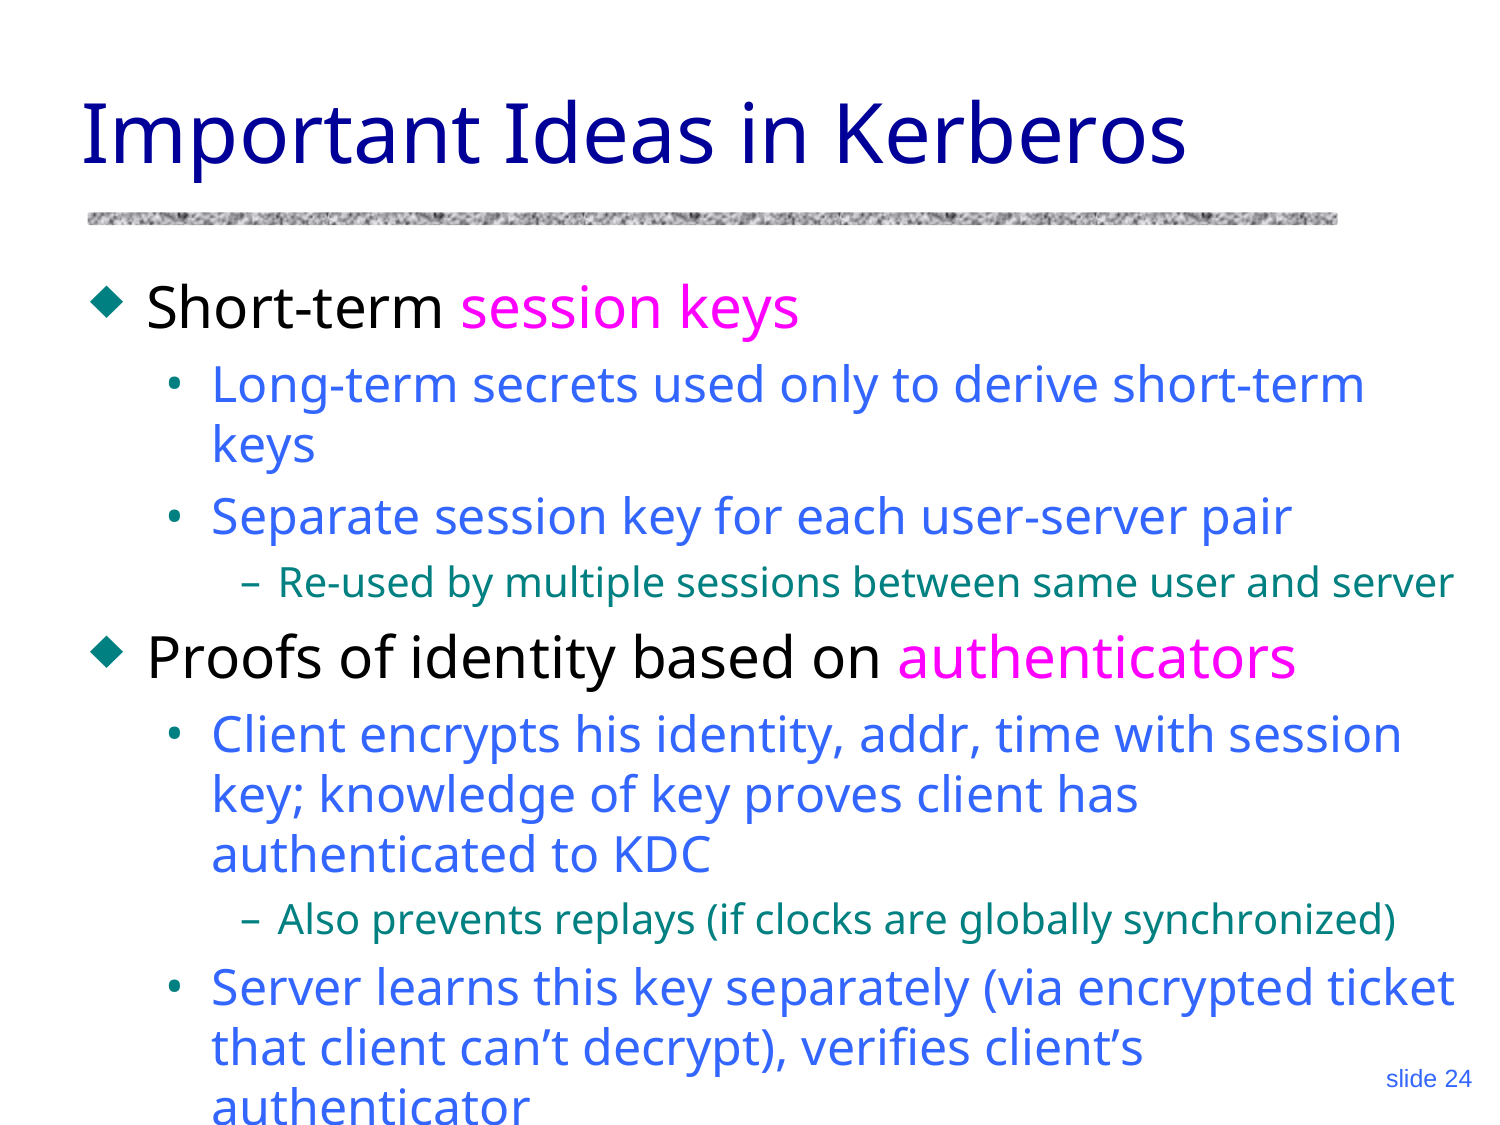

Important Ideas in Kerberos
Short-term session keys
Long-term secrets used only to derive short-term keys
Separate session key for each user-server pair
Re-used by multiple sessions between same user and server
Proofs of identity based on authenticators
Client encrypts his identity, addr, time with session key; knowledge of key proves client has authenticated to KDC
Also prevents replays (if clocks are globally synchronized)
Server learns this key separately (via encrypted ticket that client can’t decrypt), verifies client’s authenticator
Symmetric cryptography only
slide